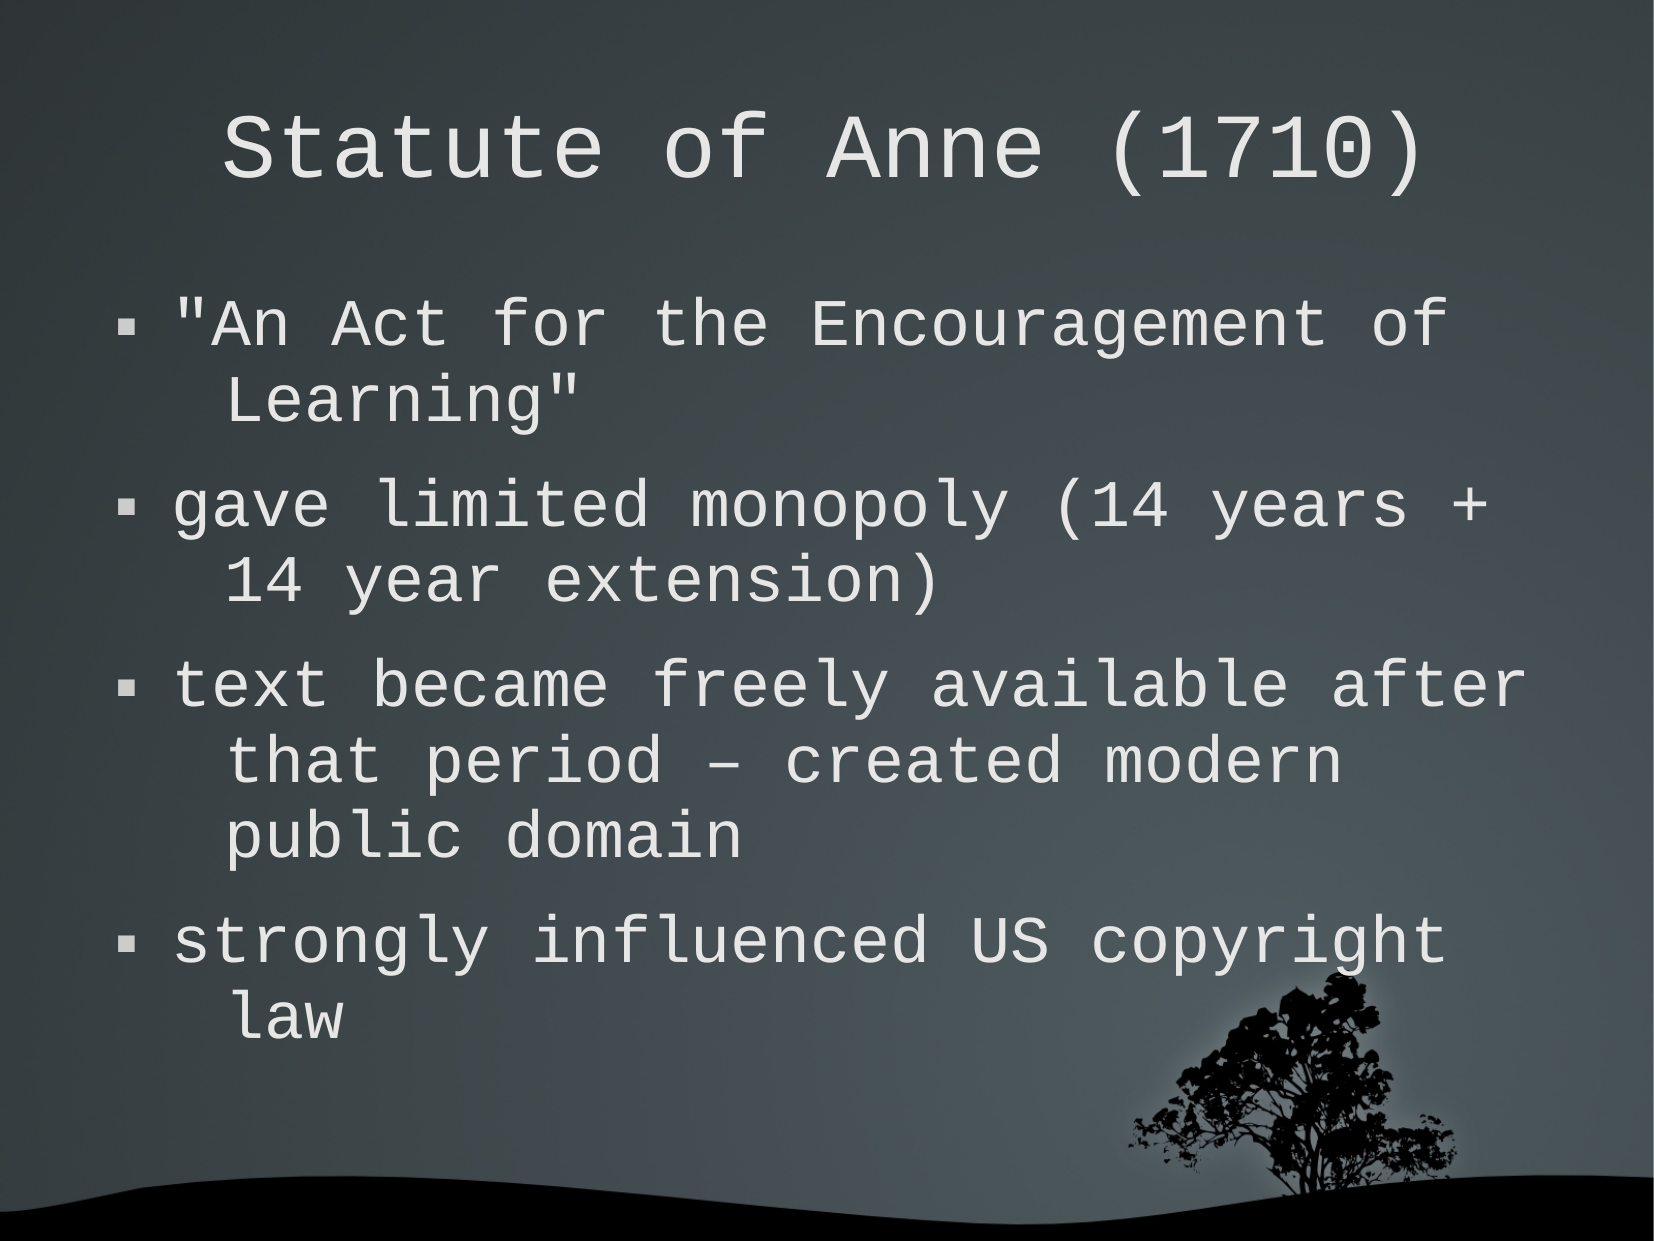

# Statute of Anne (1710)
"An Act for the Encouragement of Learning"
gave limited monopoly (14 years + 14 year extension)
text became freely available after that period – created modern public domain
strongly influenced US copyright law